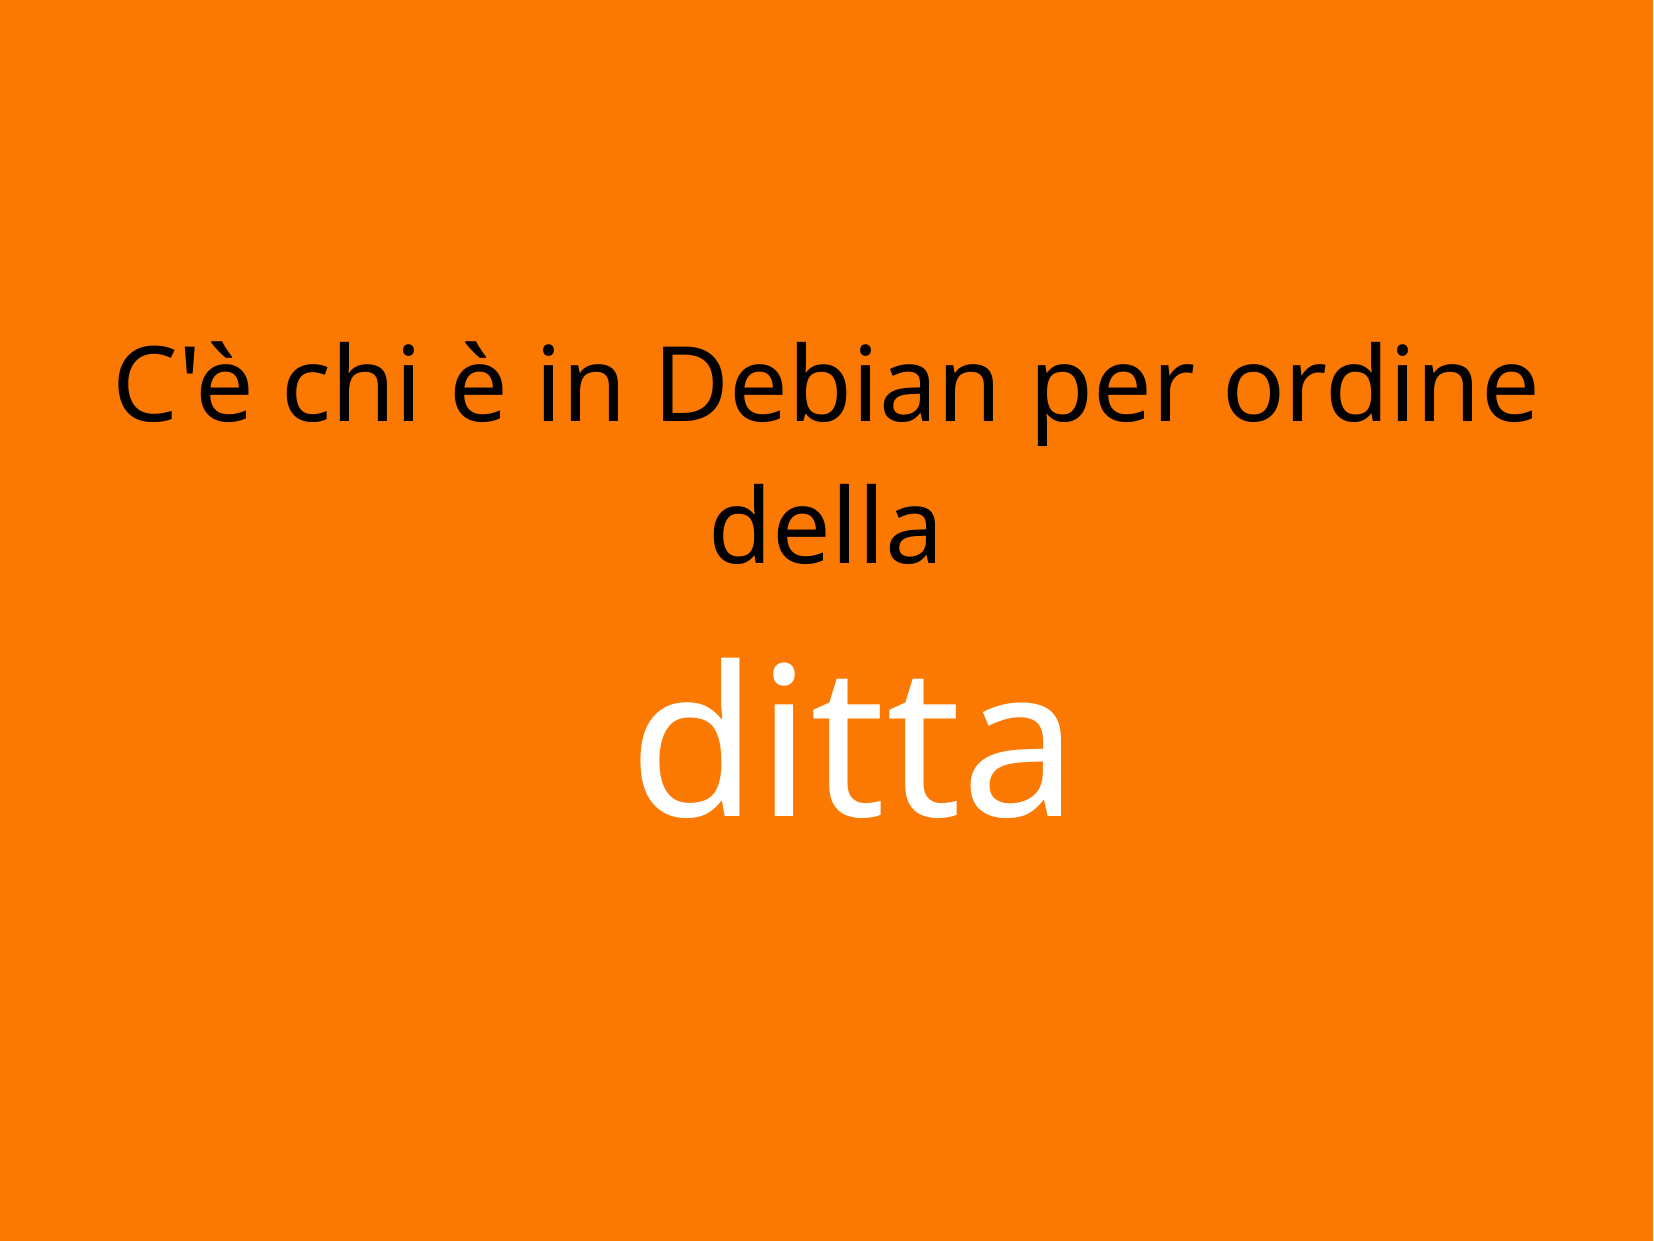

C'è chi è in Debian per ordine della
 ditta